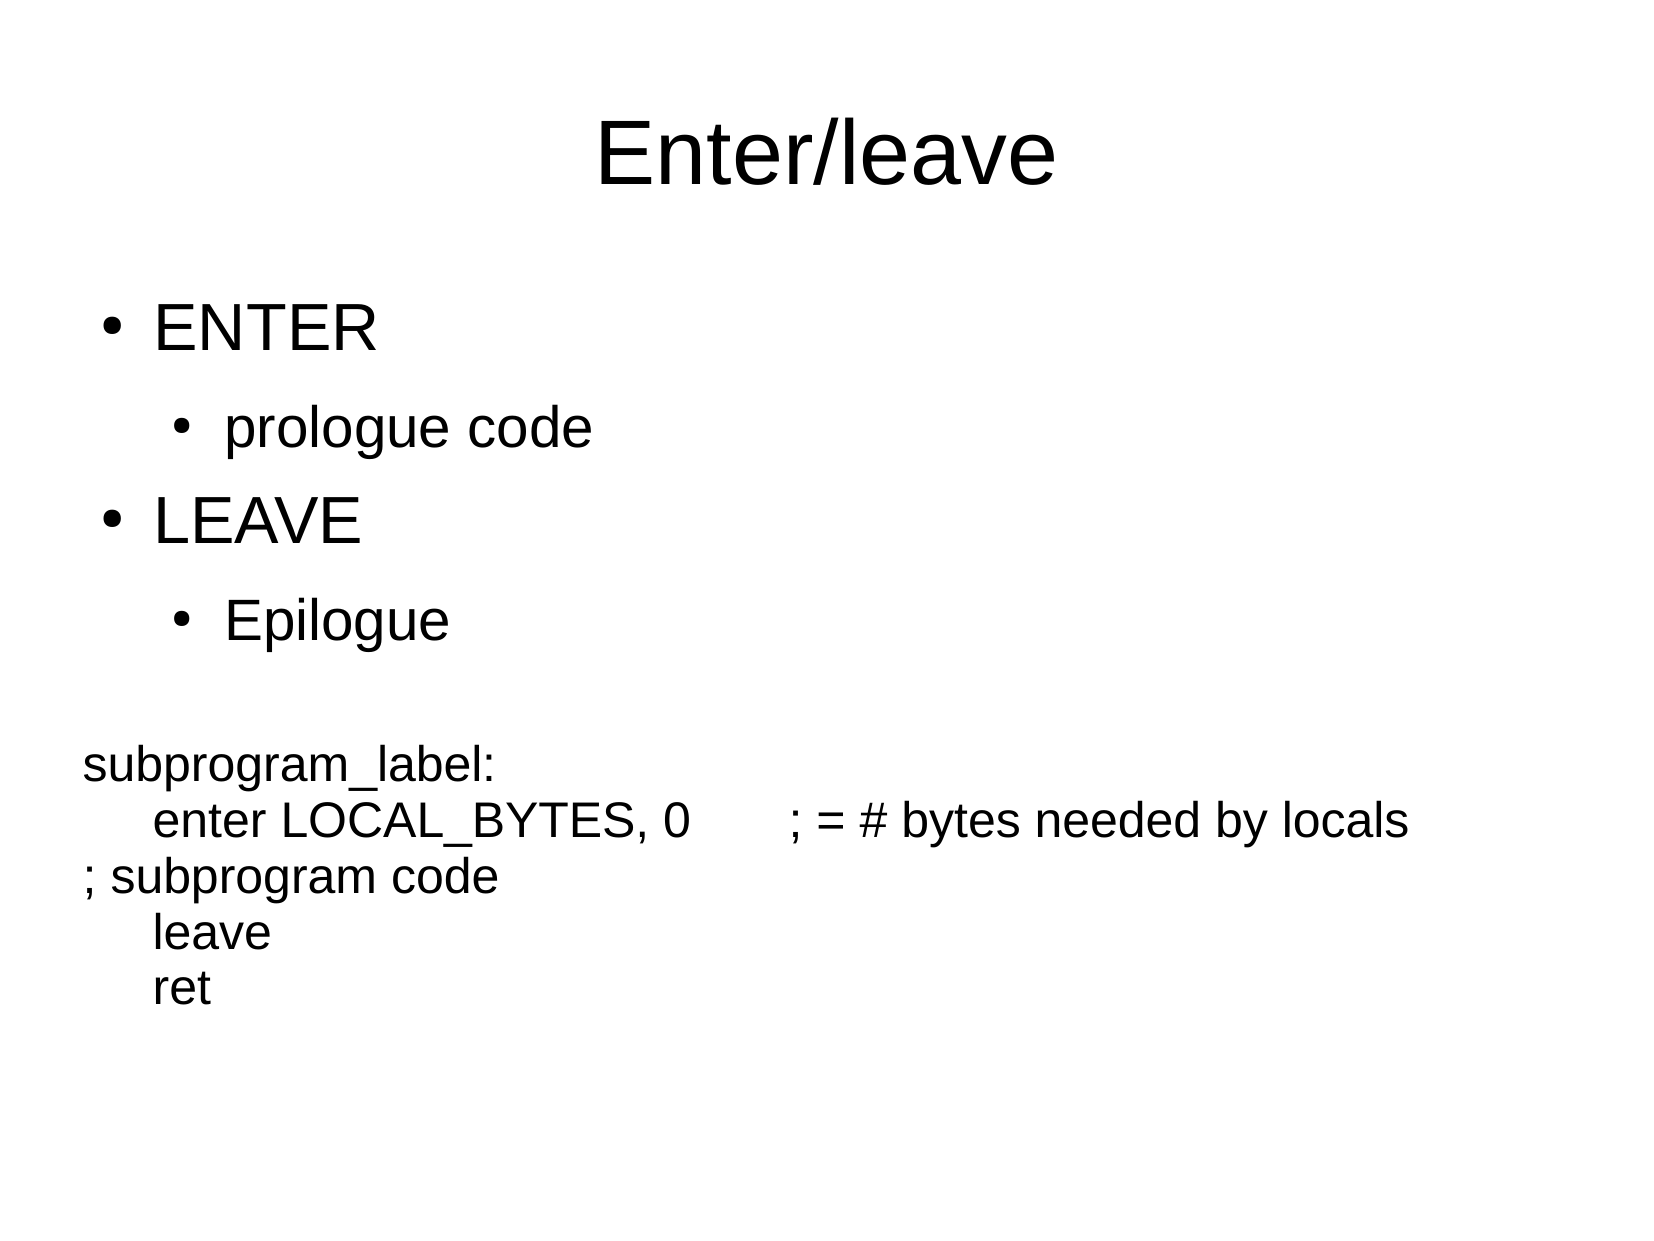

# Enter/leave
ENTER
prologue code
LEAVE
Epilogue
subprogram_label:
 enter LOCAL_BYTES, 0 ; = # bytes needed by locals
; subprogram code
 leave
 ret